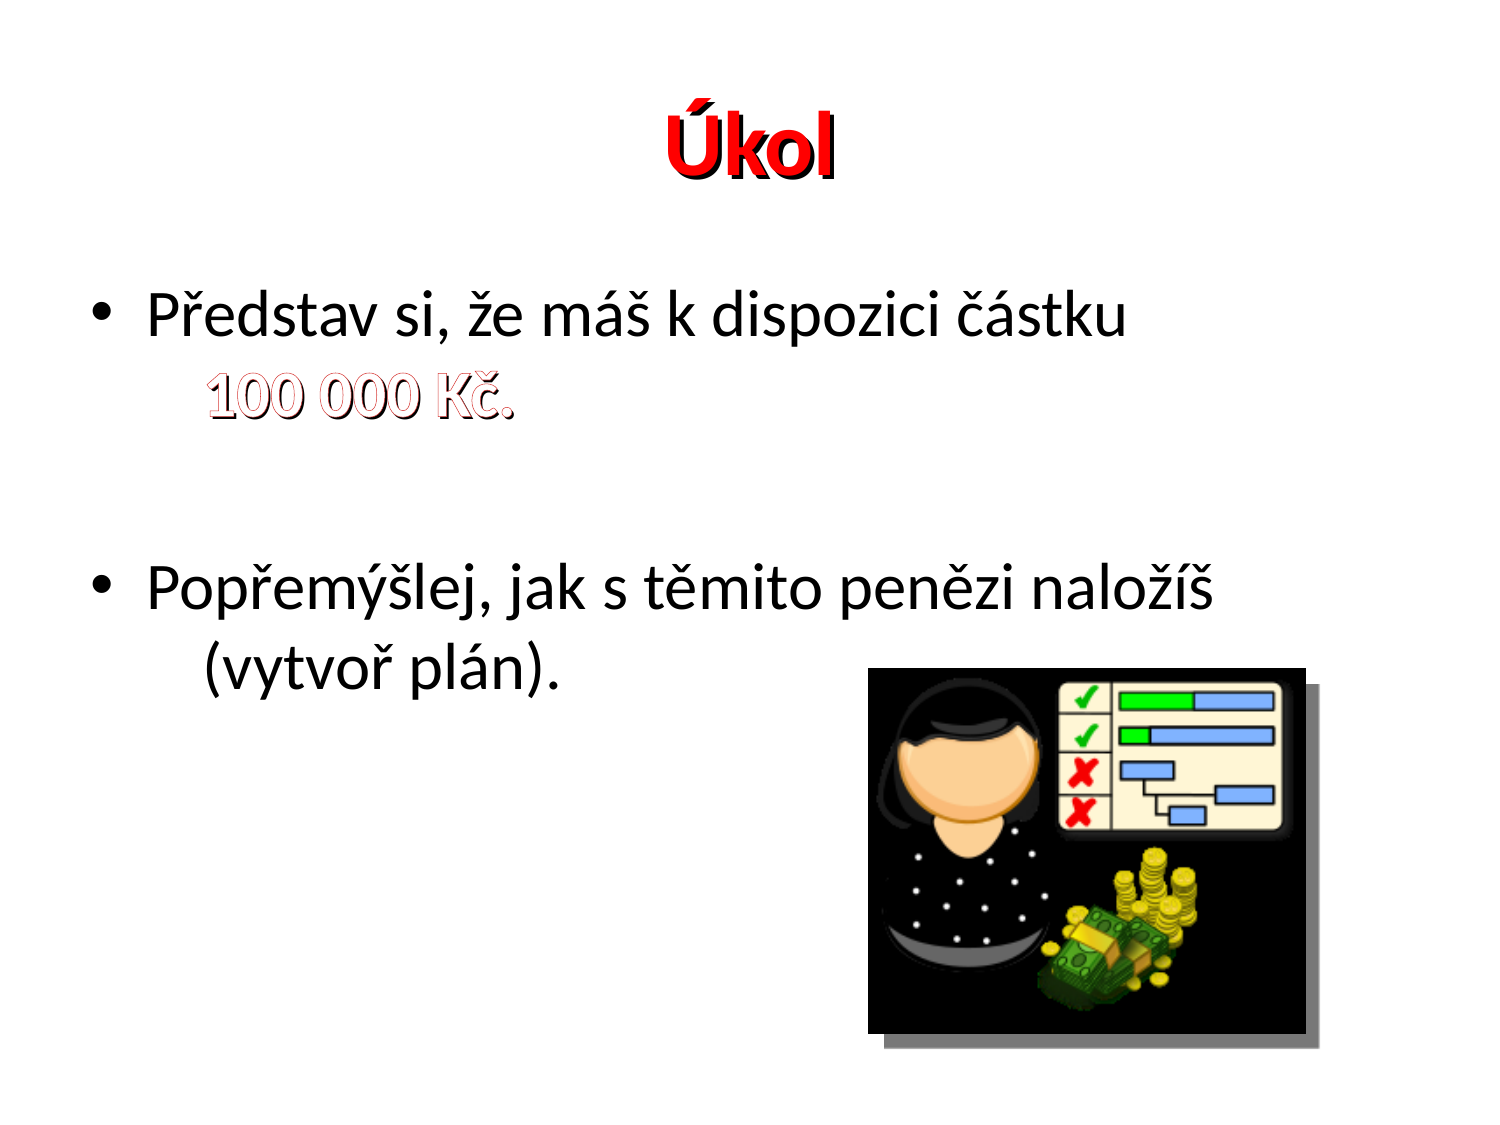

# Úkol
Představ si, že máš k dispozici částku 100 000 Kč.
Popřemýšlej, jak s těmito penězi naložíš (vytvoř plán).